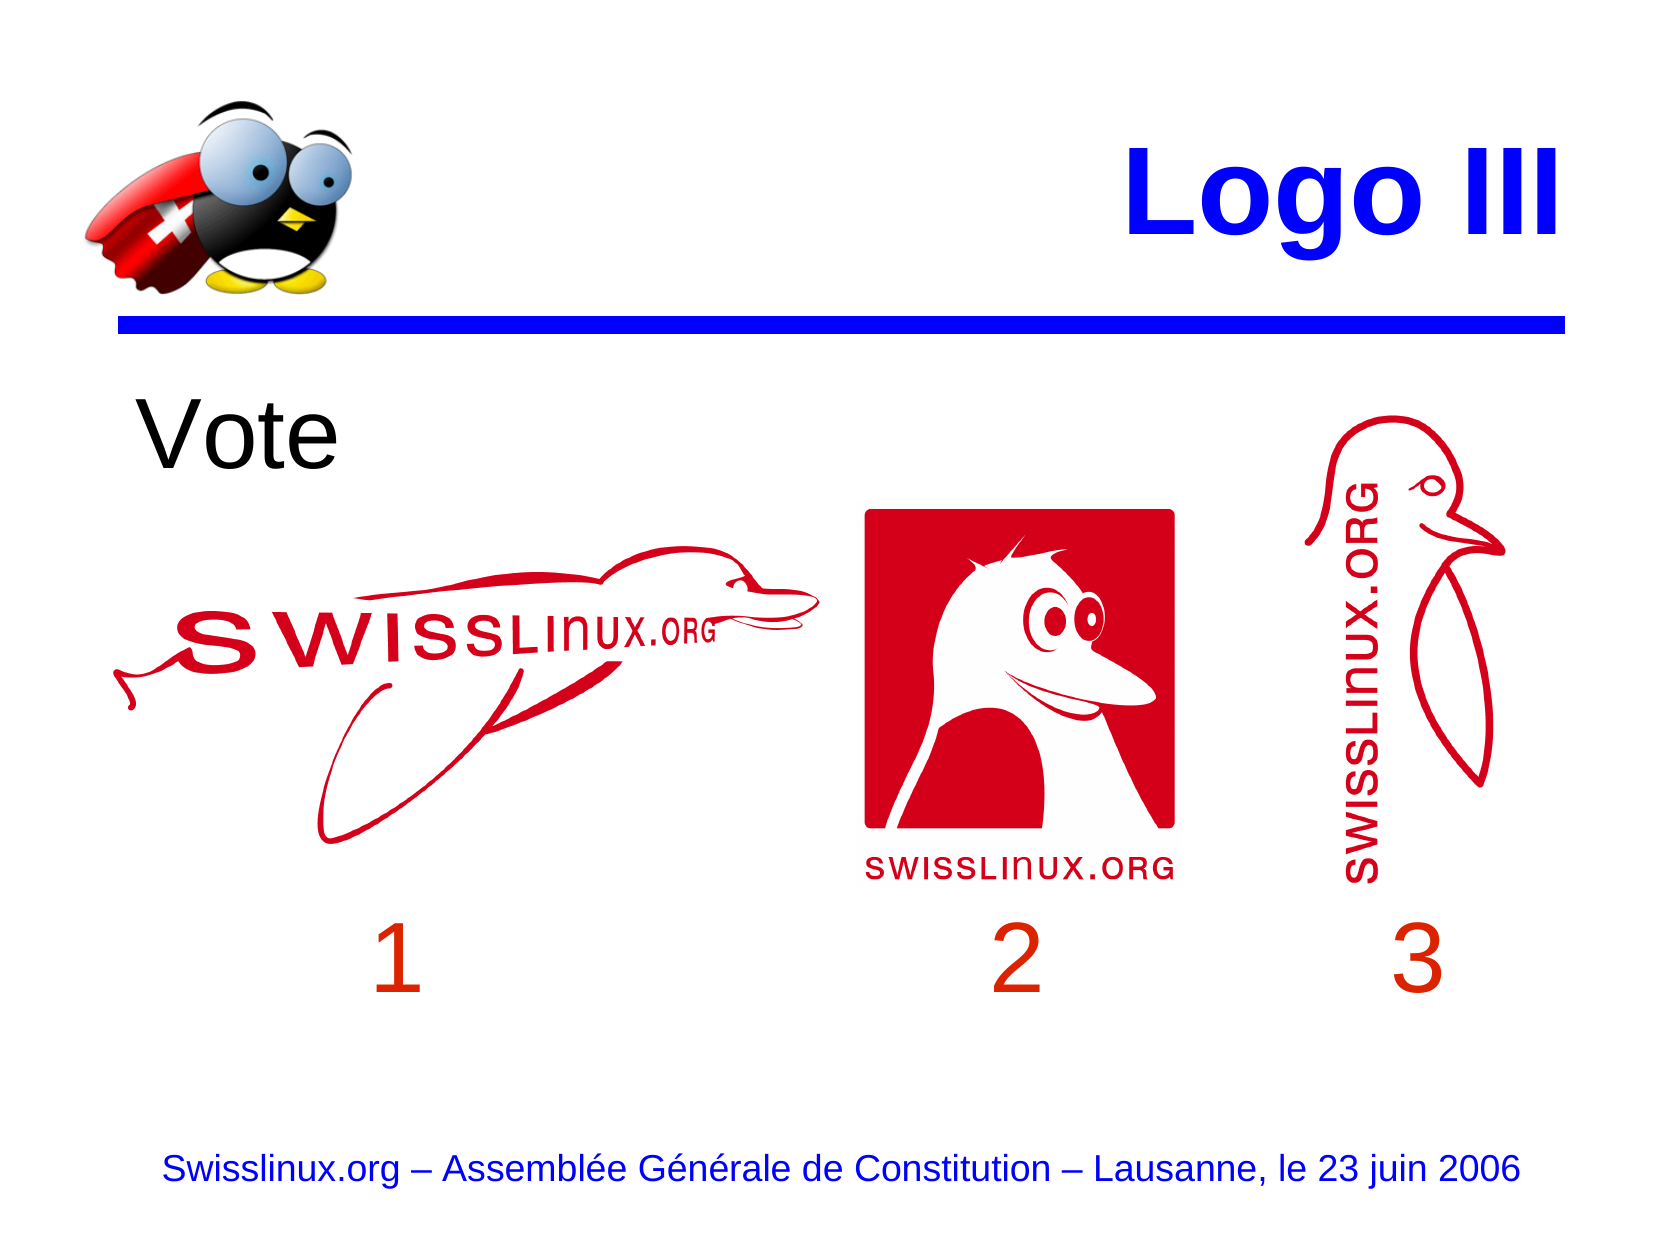

# Logo III
Vote
1
2
3
Swisslinux.org – Assemblée Générale de Constitution – Lausanne, le 23 juin 2006